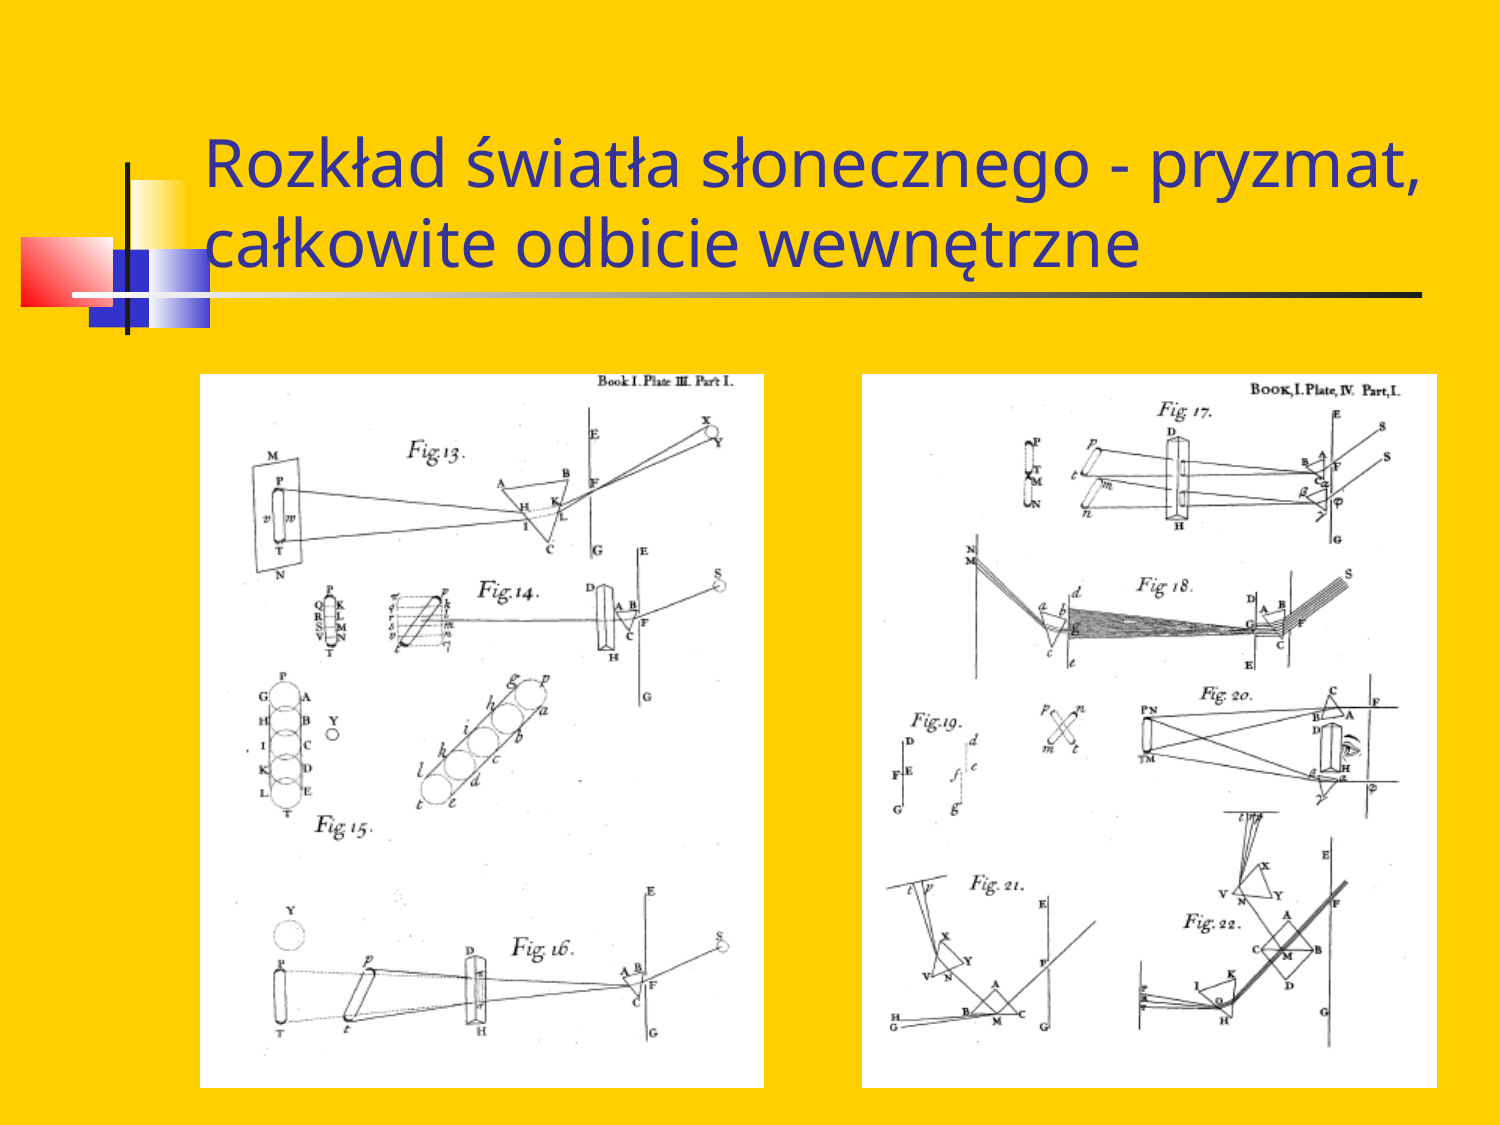

# Rozkład światła słonecznego - pryzmat, całkowite odbicie wewnętrzne